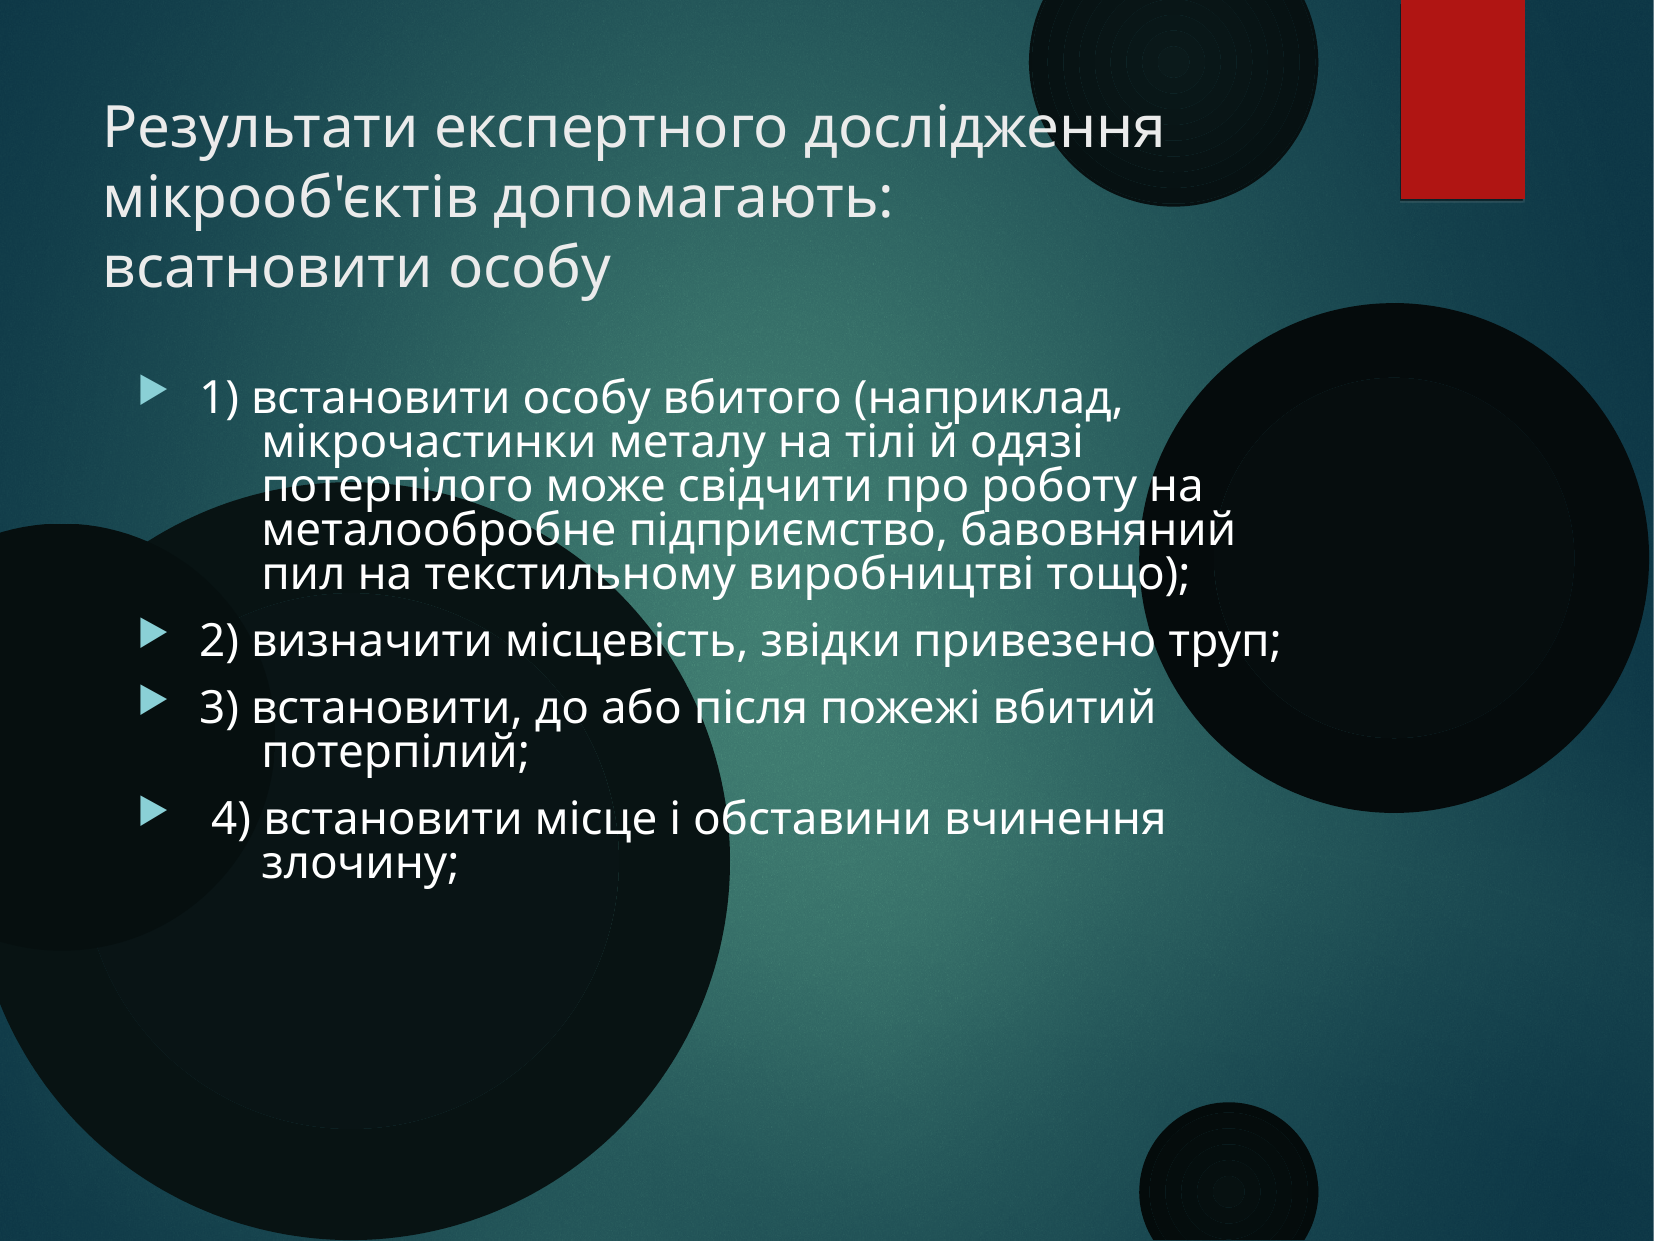

# Результати експертного дослідження мікрооб'єктів допомагають: всатновити особу
1) встановити особу вбитого (наприклад, мікрочастинки металу на тілі й одязі потерпілого може свідчити про роботу на металообробне підприємство, бавовняний пил на текстильному виробництві тощо);
2) визначити місцевість, звідки привезено труп;
3) встановити, до або після пожежі вбитий потерпілий;
 4) встановити місце і обставини вчинення злочину;